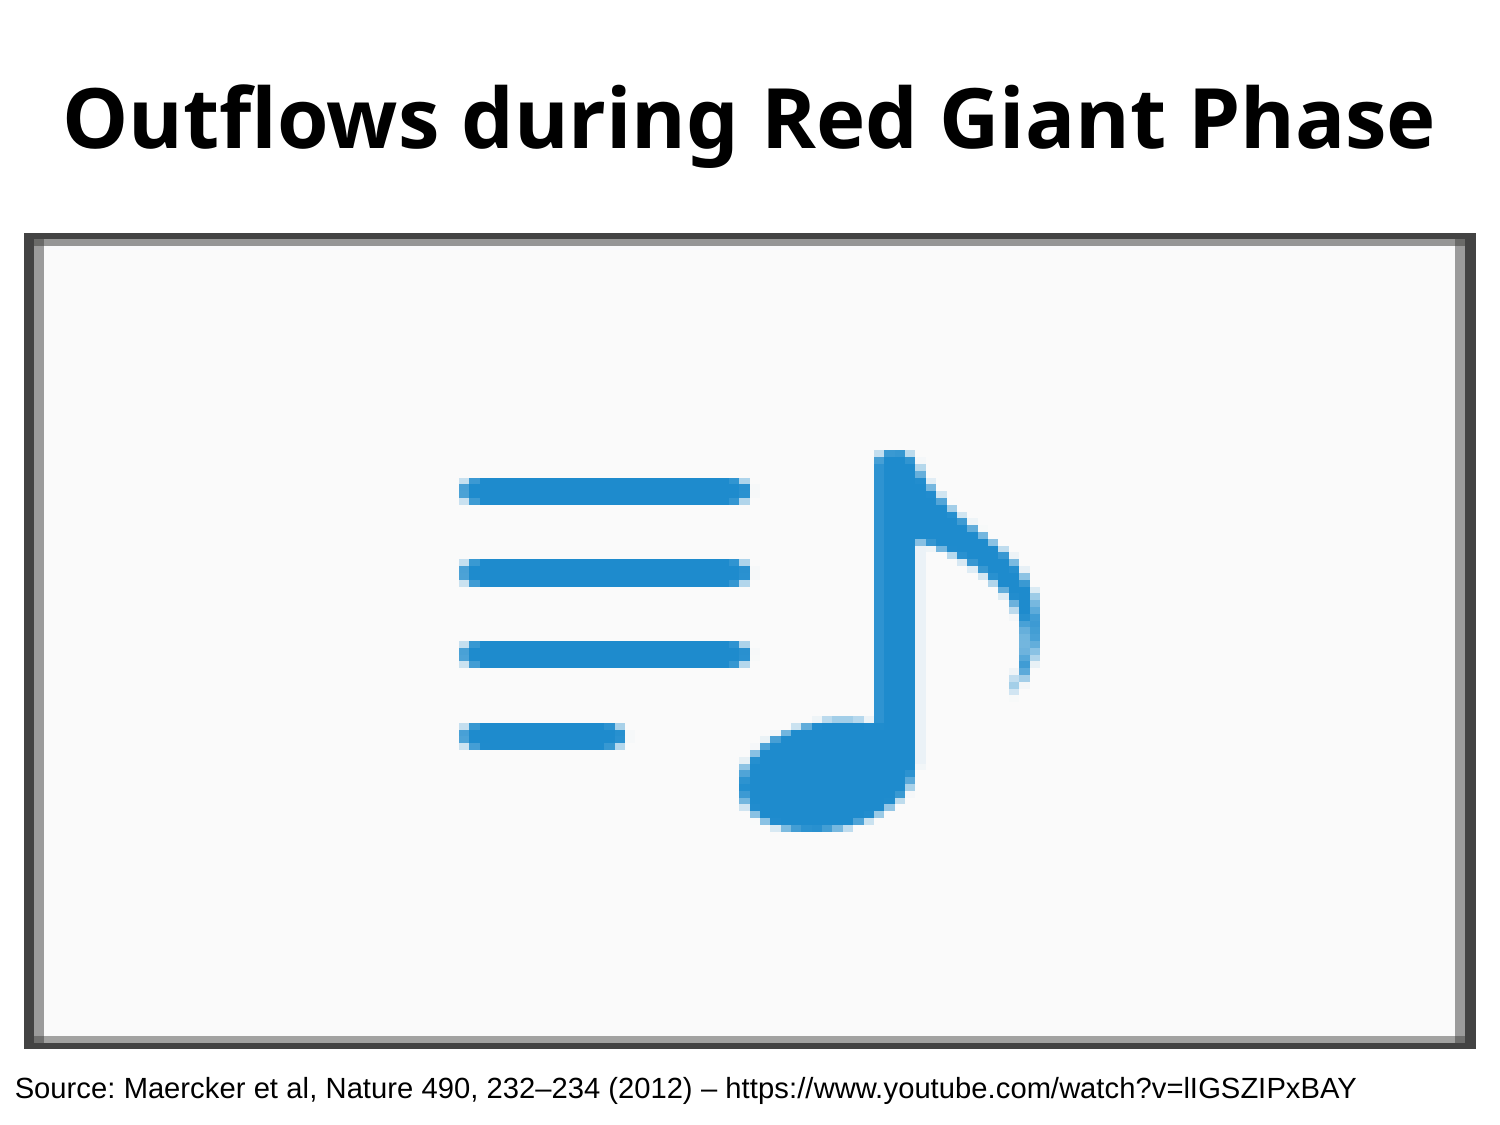

# Outflows during Red Giant Phase
Source: Maercker et al, Nature 490, 232–234 (2012) – https://www.youtube.com/watch?v=lIGSZIPxBAY